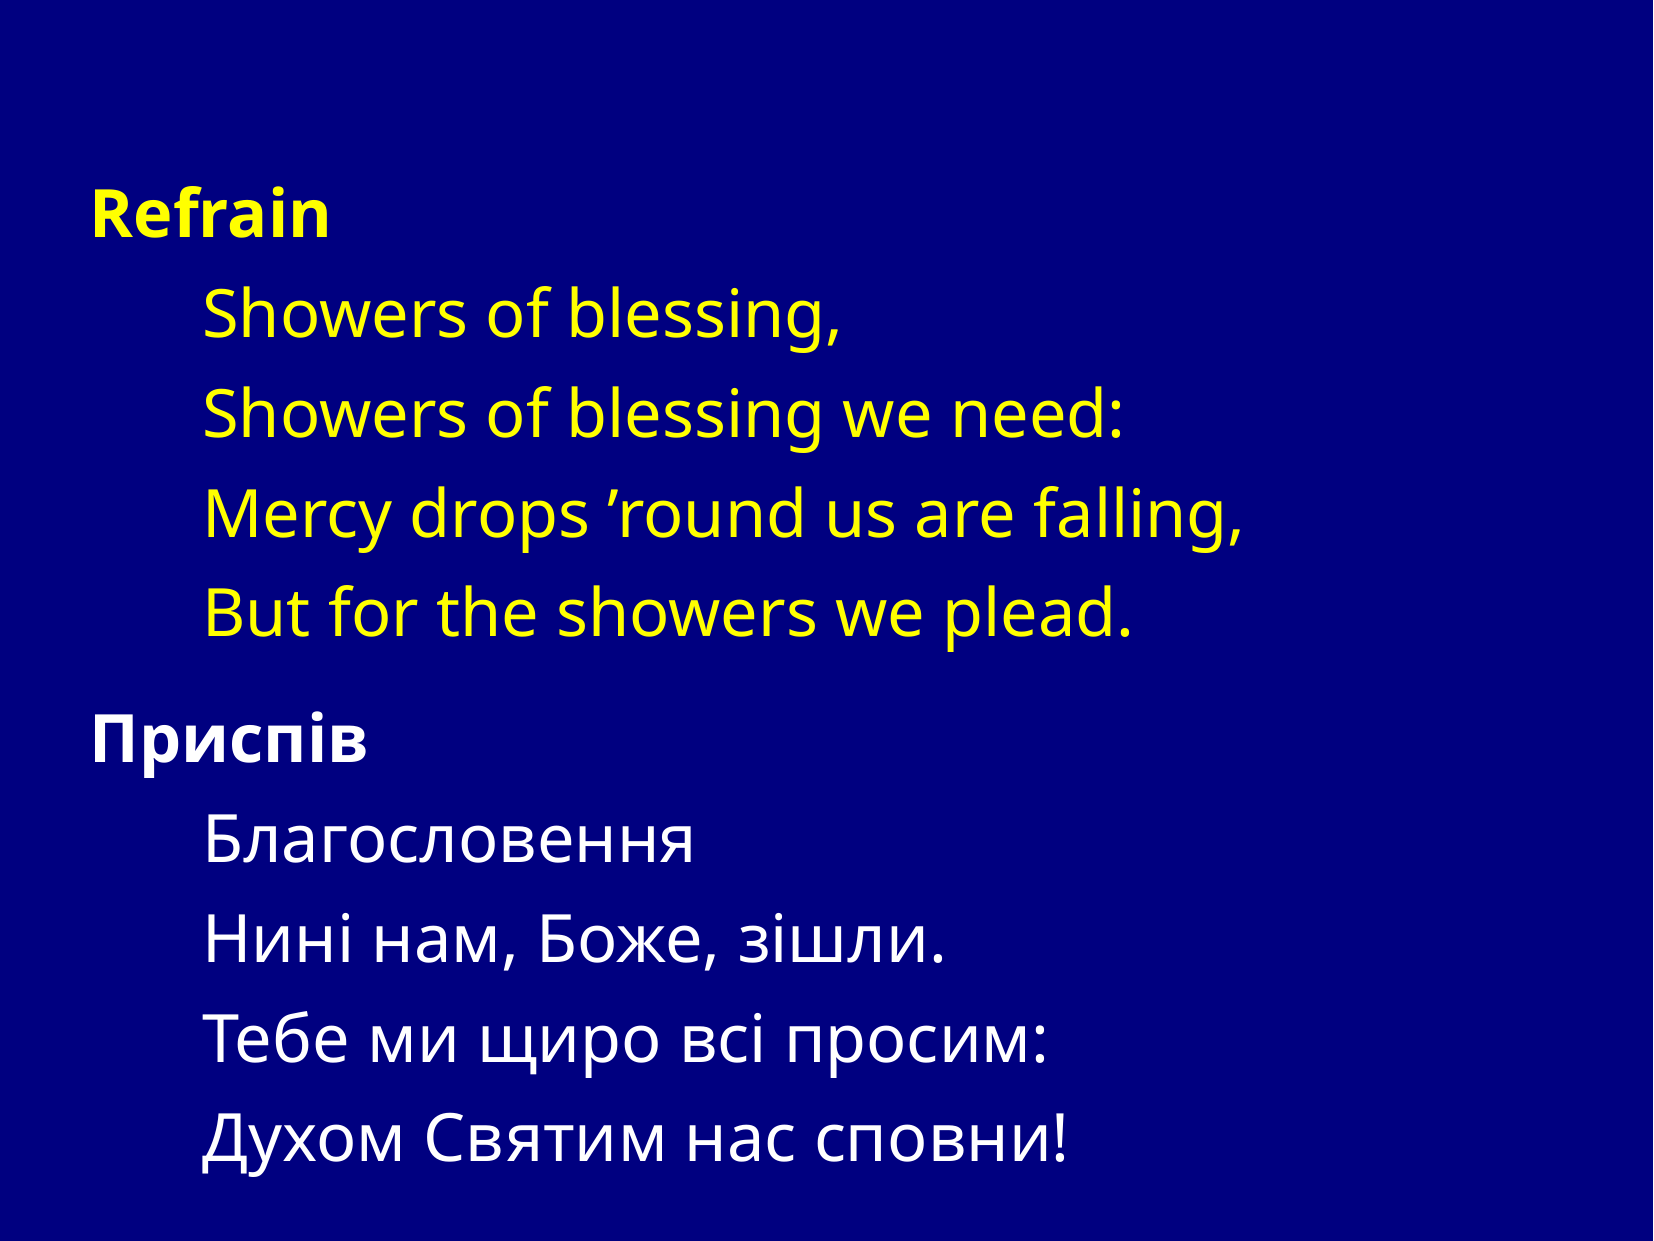

Refrain
	Showers of blessing,
	Showers of blessing we need:
	Mercy drops ’round us are falling,
	But for the showers we plead.
Приспів
	Благословення
	Нині нам, Боже, зішли.
	Тебе ми щиро всі просим:
	Духом Святим нас сповни!